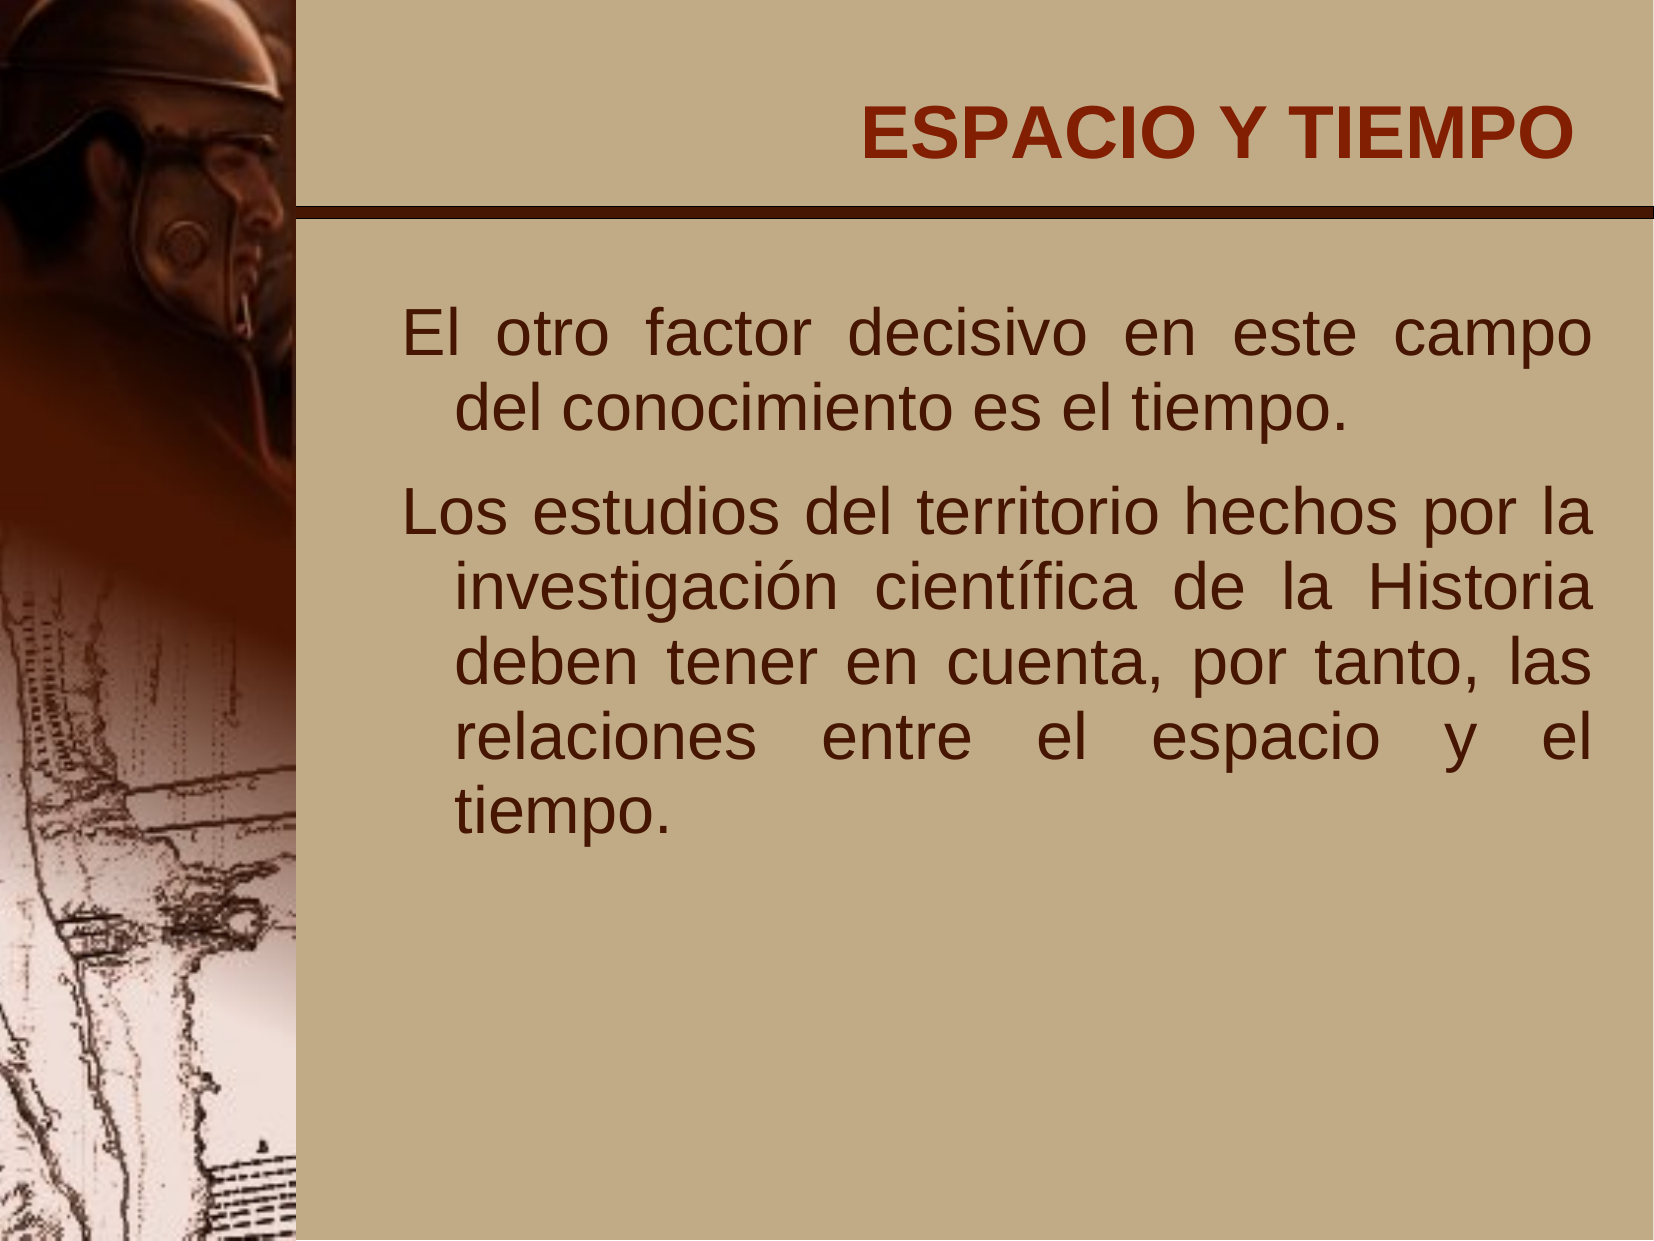

# ESPACIO Y TIEMPO
El otro factor decisivo en este campo del conocimiento es el tiempo.
Los estudios del territorio hechos por la investigación científica de la Historia deben tener en cuenta, por tanto, las relaciones entre el espacio y el tiempo.